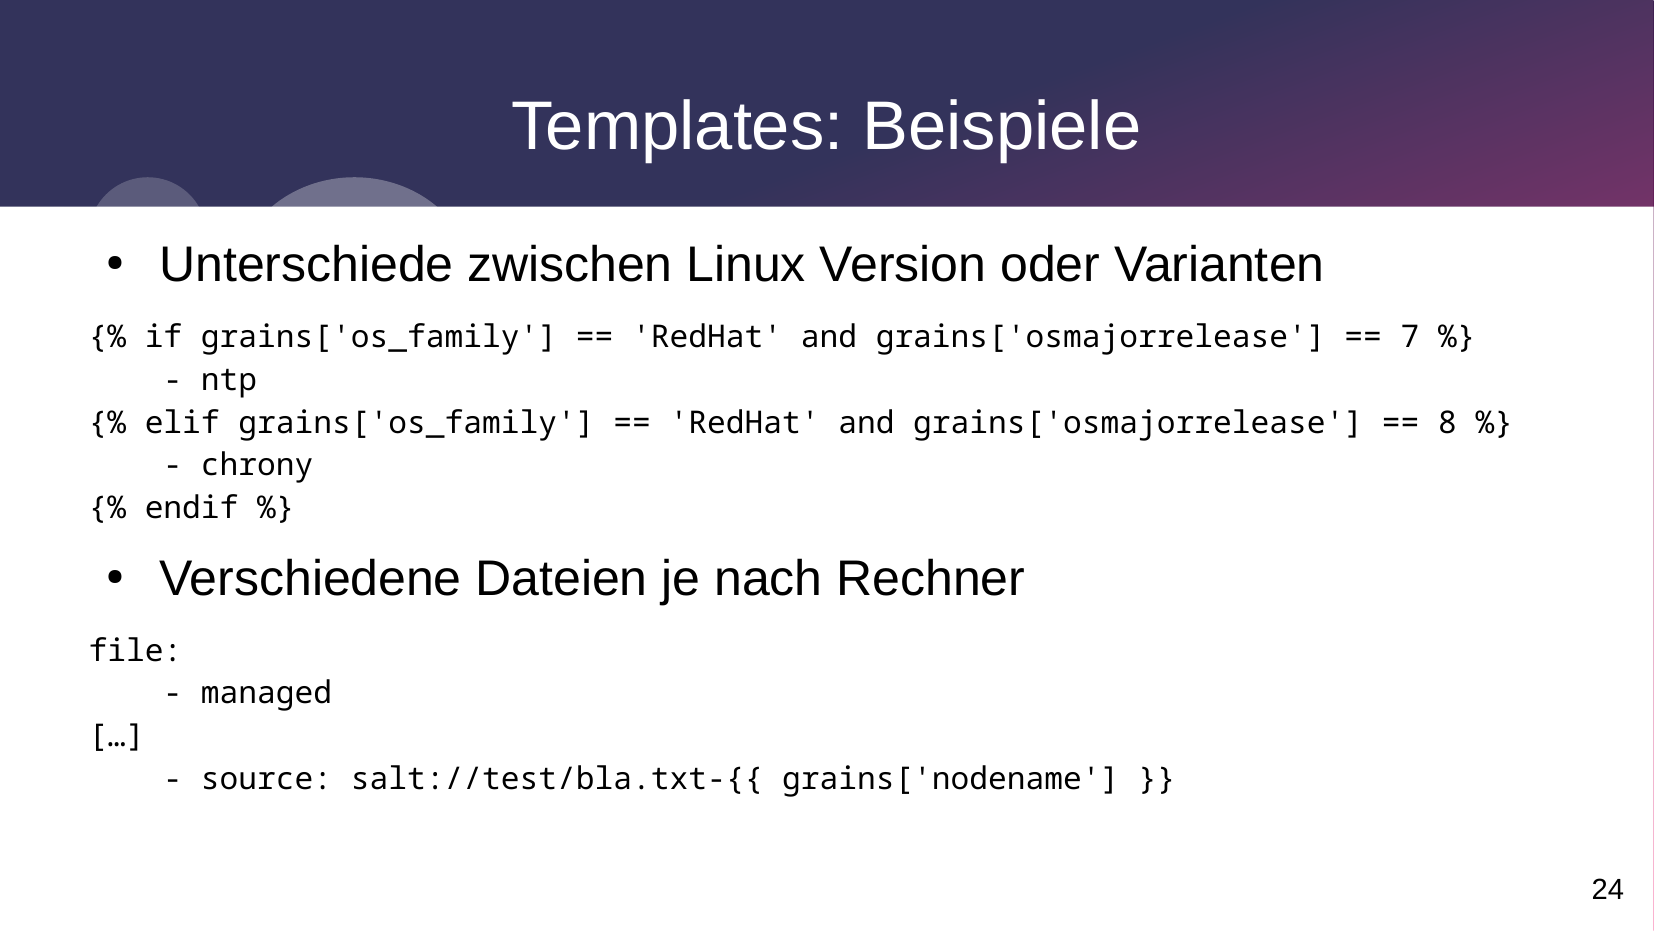

# Templates: Beispiele
Unterschiede zwischen Linux Version oder Varianten
{% if grains['os_family'] == 'RedHat' and grains['osmajorrelease'] == 7 %}
 - ntp
{% elif grains['os_family'] == 'RedHat' and grains['osmajorrelease'] == 8 %}
 - chrony
{% endif %}
Verschiedene Dateien je nach Rechner
file:
 - managed
[…]
 - source: salt://test/bla.txt-{{ grains['nodename'] }}